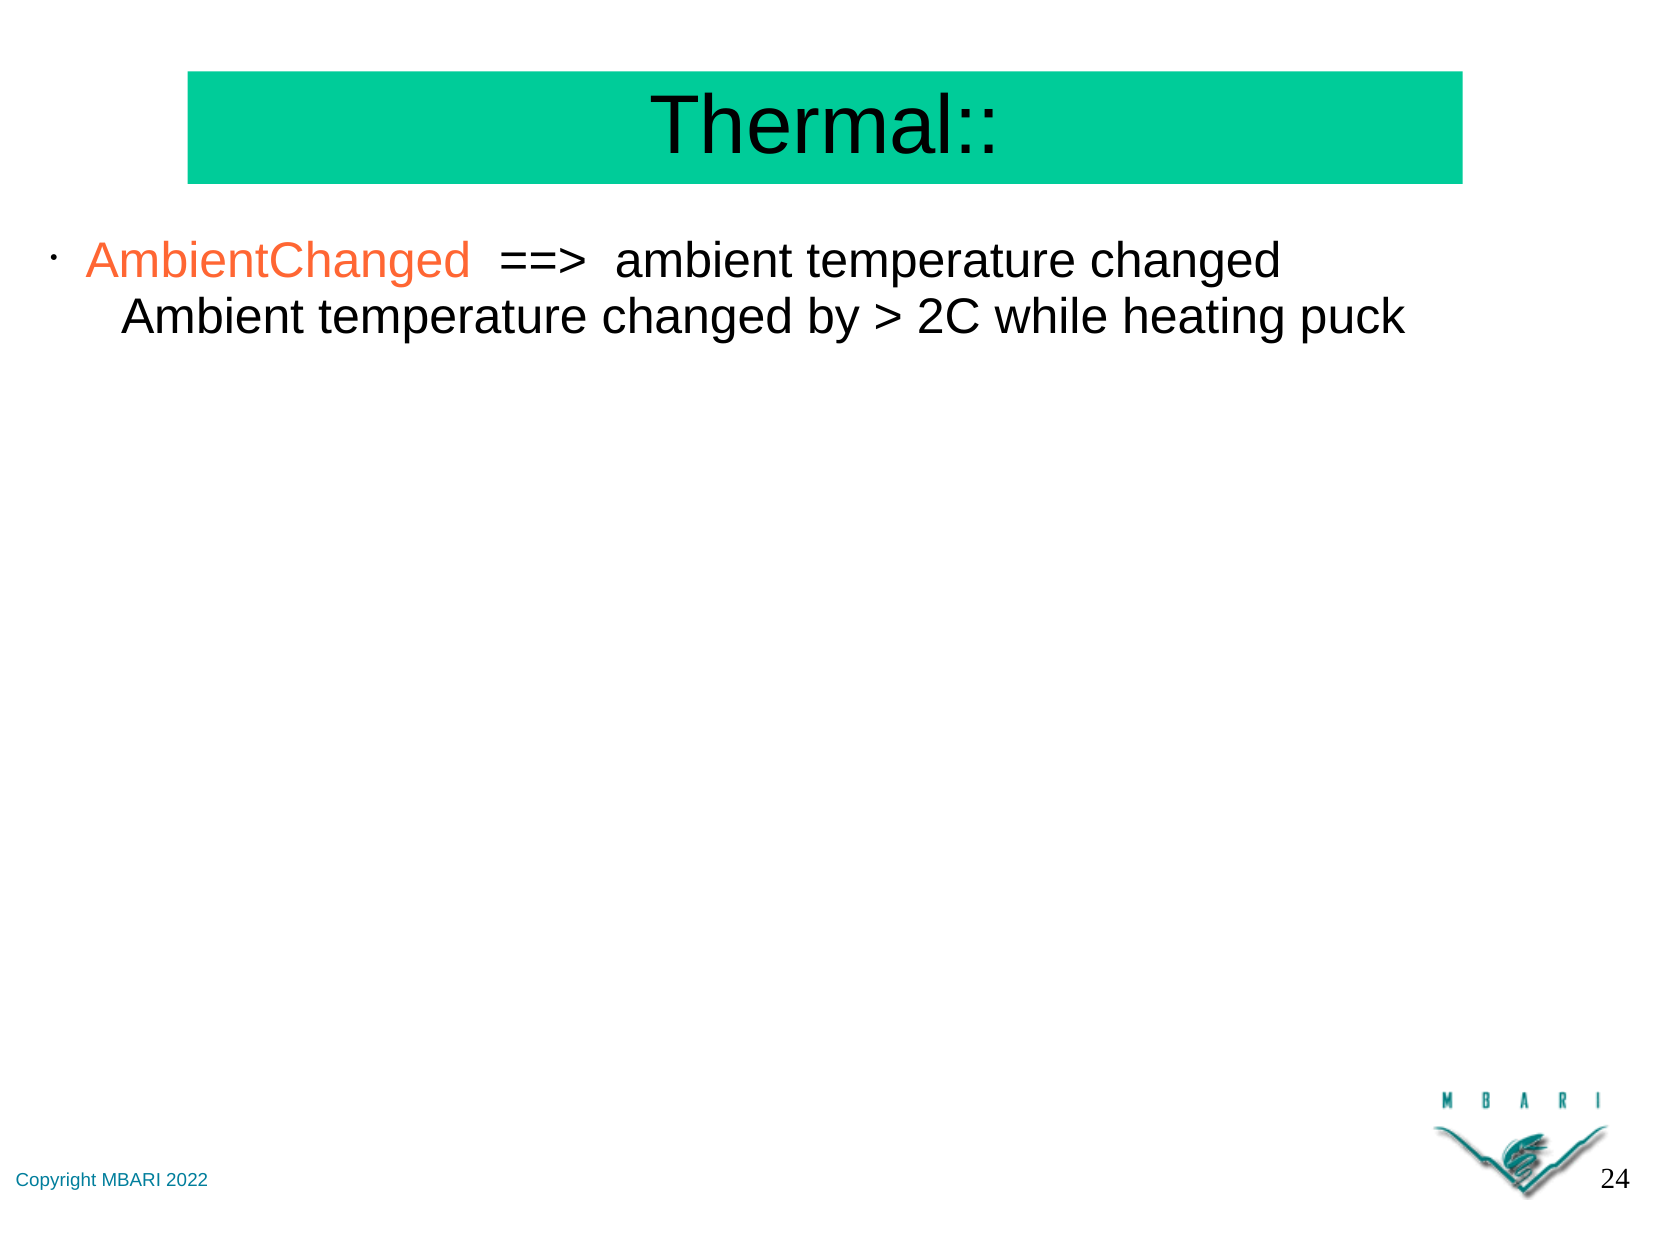

Thermal::
AmbientChanged ==> ambient temperature changed
Ambient temperature changed by > 2C while heating puck